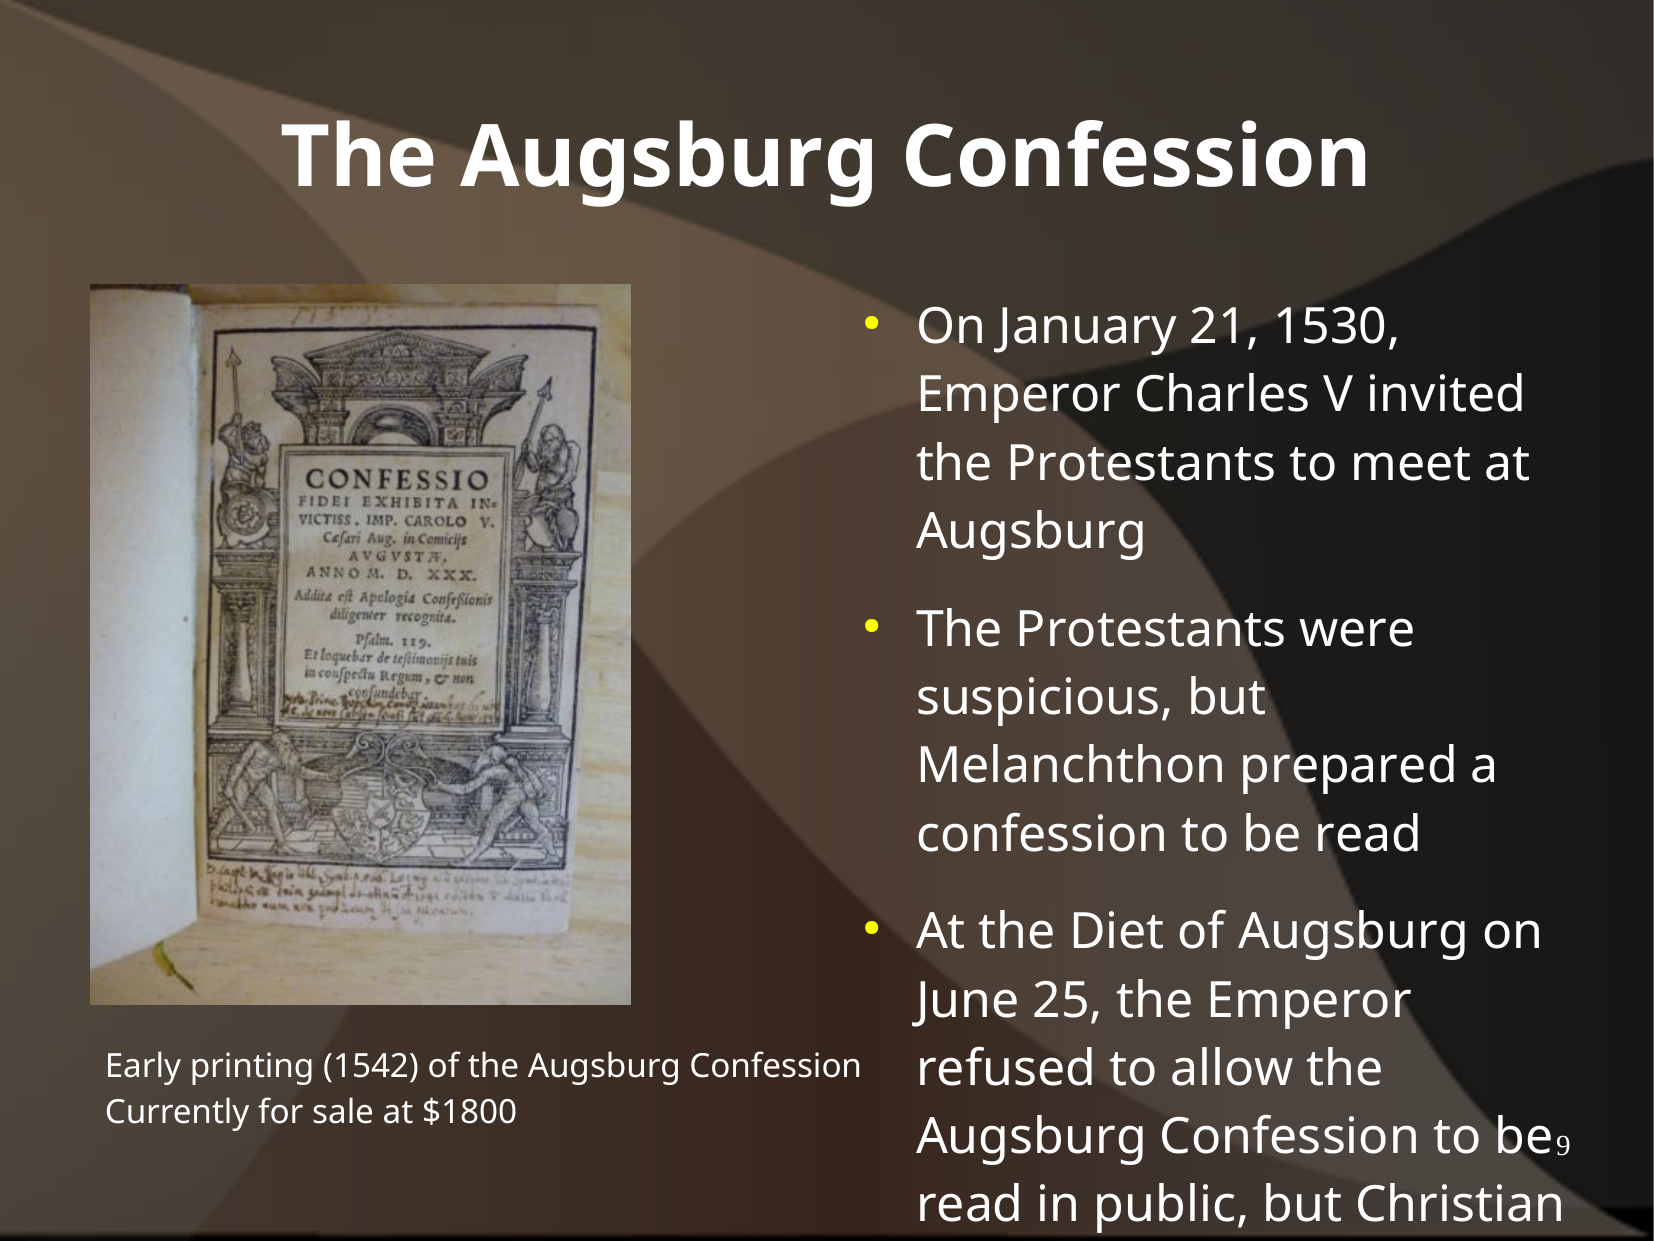

# The Augsburg Confession
On January 21, 1530, Emperor Charles V invited the Protestants to meet at Augsburg
The Protestants were suspicious, but Melanchthon prepared a confession to be read
At the Diet of Augsburg on June 25, the Emperor refused to allow the Augsburg Confession to be read in public, but Christian Beyer read it so loudly and clearly that the public gathered outside the building could hear it
Early printing (1542) of the Augsburg Confession
Currently for sale at $1800
9